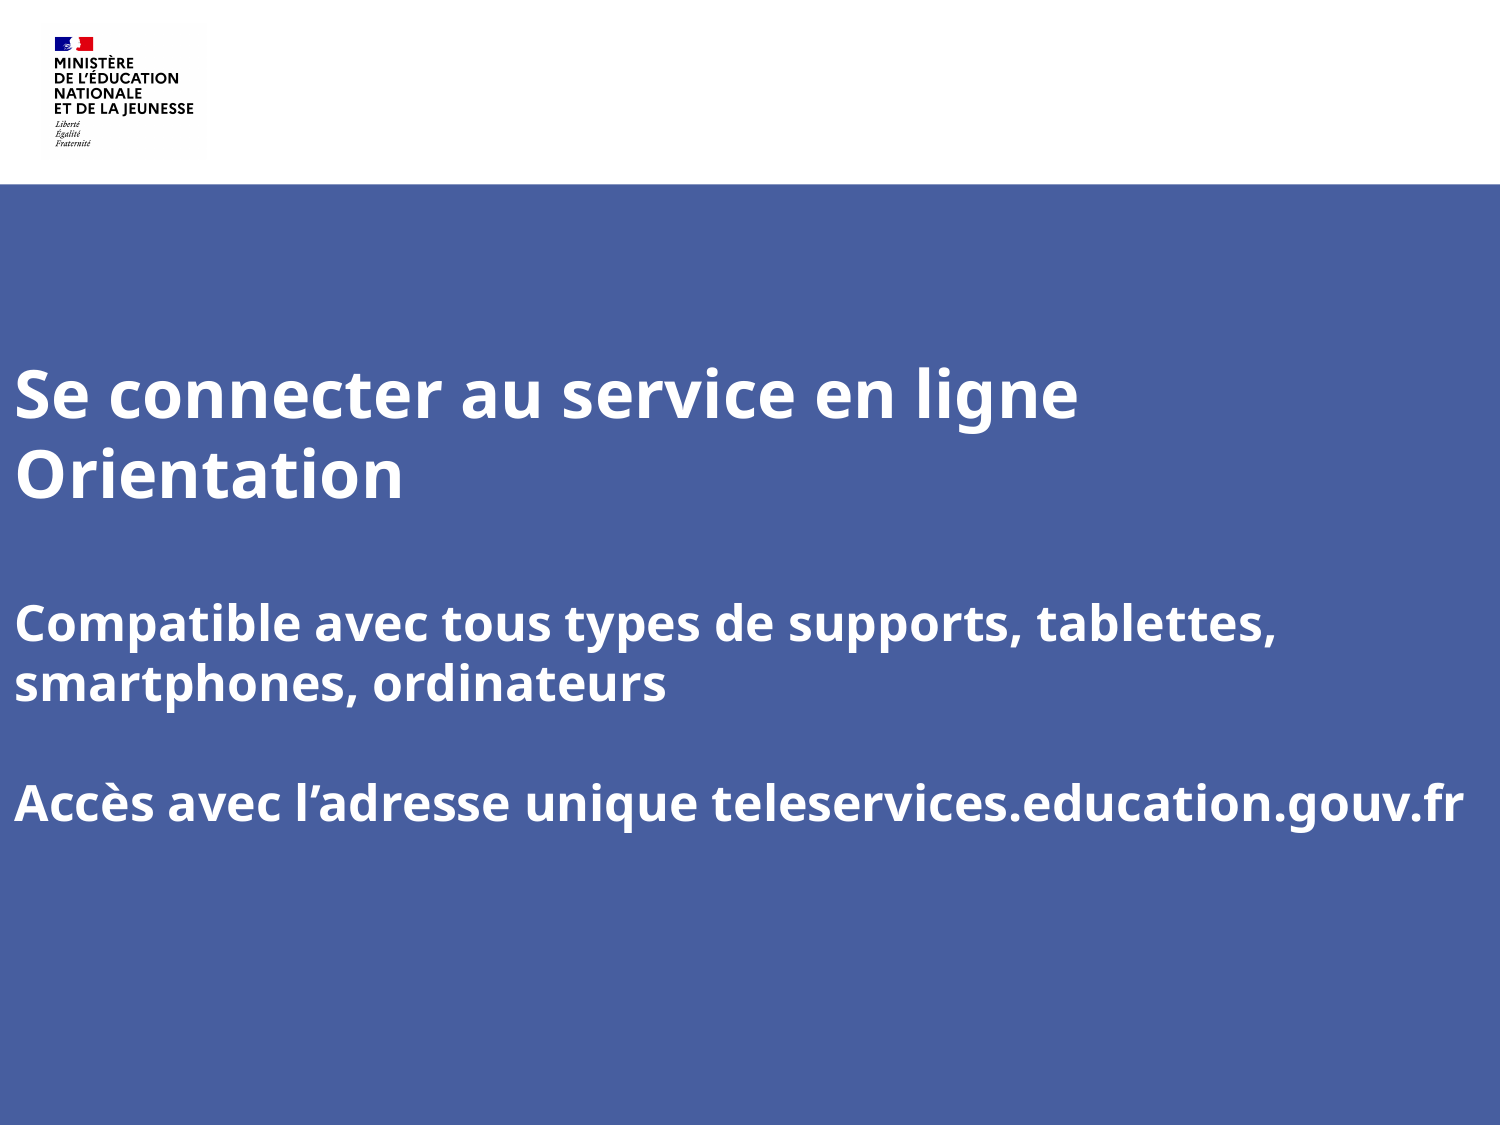

Se connecter au service en ligne Orientation
Compatible avec tous types de supports, tablettes, smartphones, ordinateurs
Accès avec l’adresse unique teleservices.education.gouv.fr
2023-2024